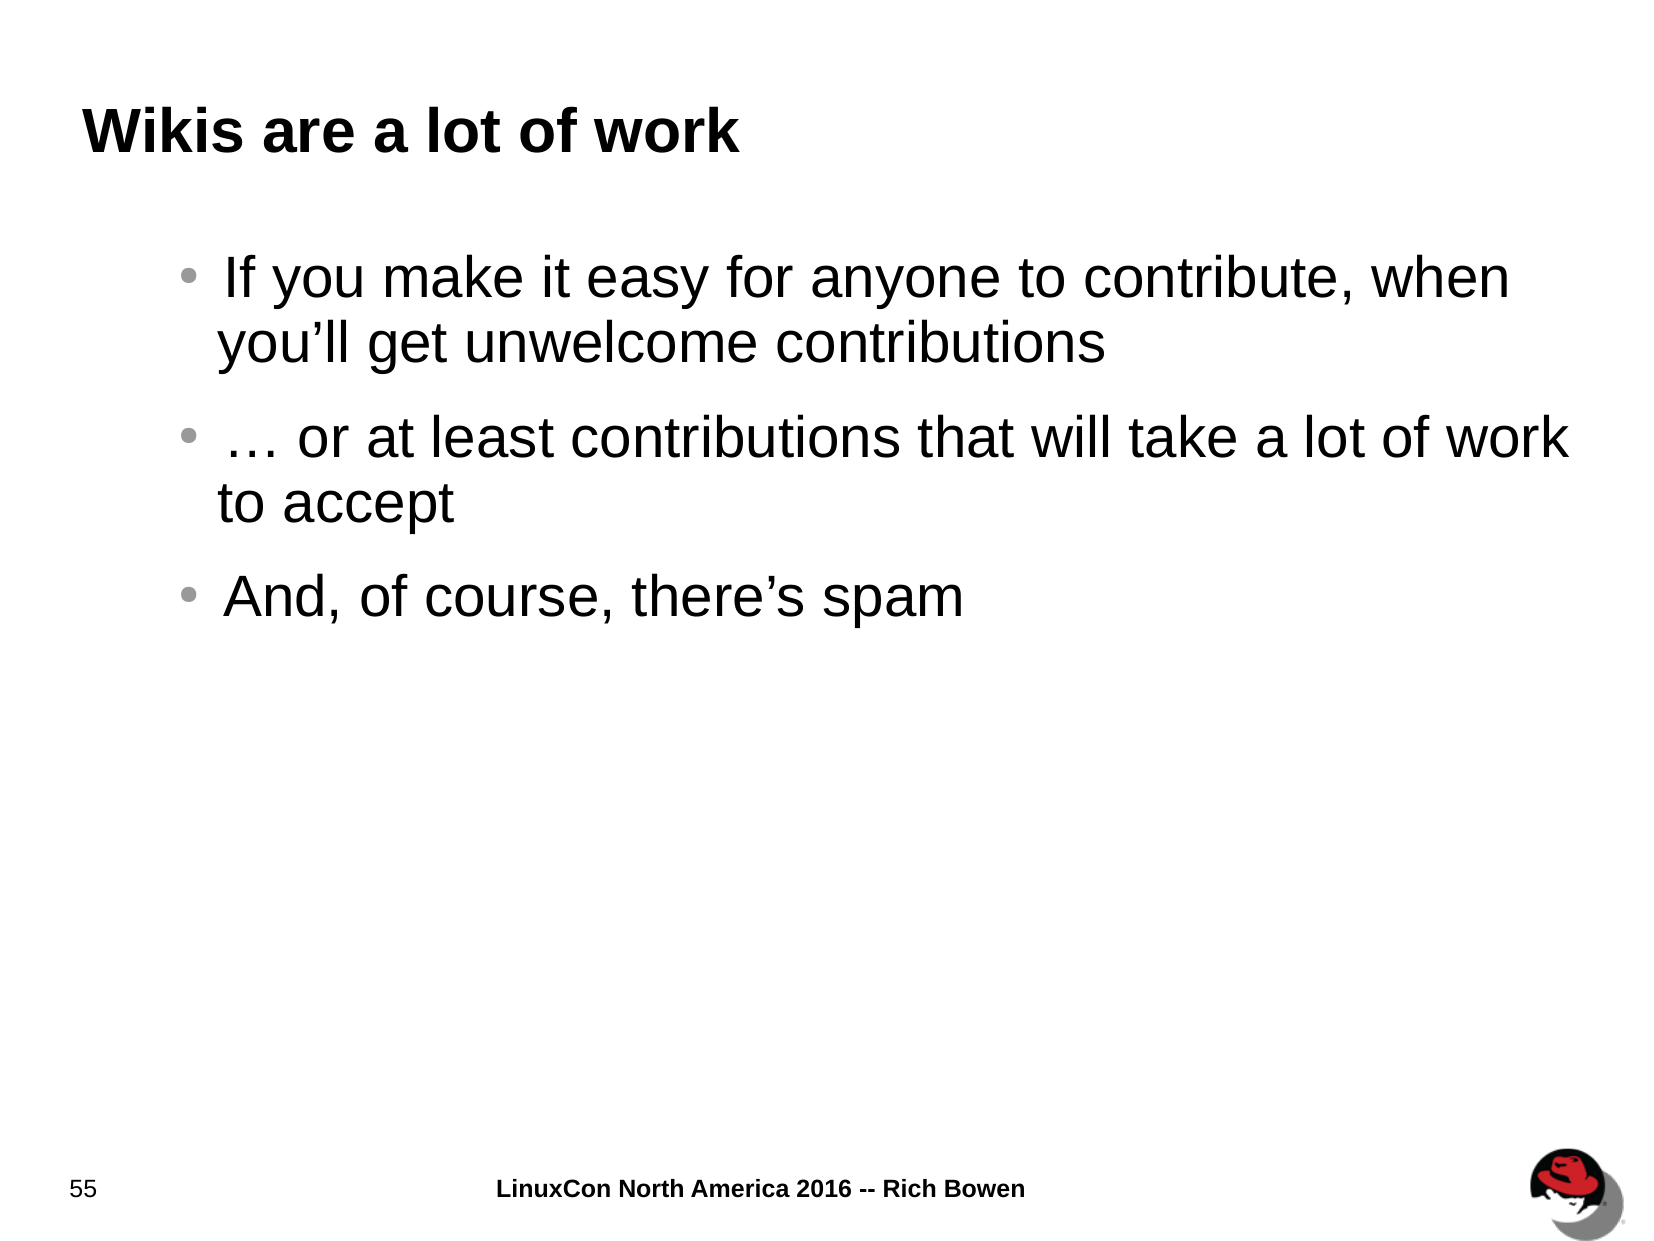

# Wikis are a lot of work
If you make it easy for anyone to contribute, when you’ll get unwelcome contributions
… or at least contributions that will take a lot of work to accept
And, of course, there’s spam